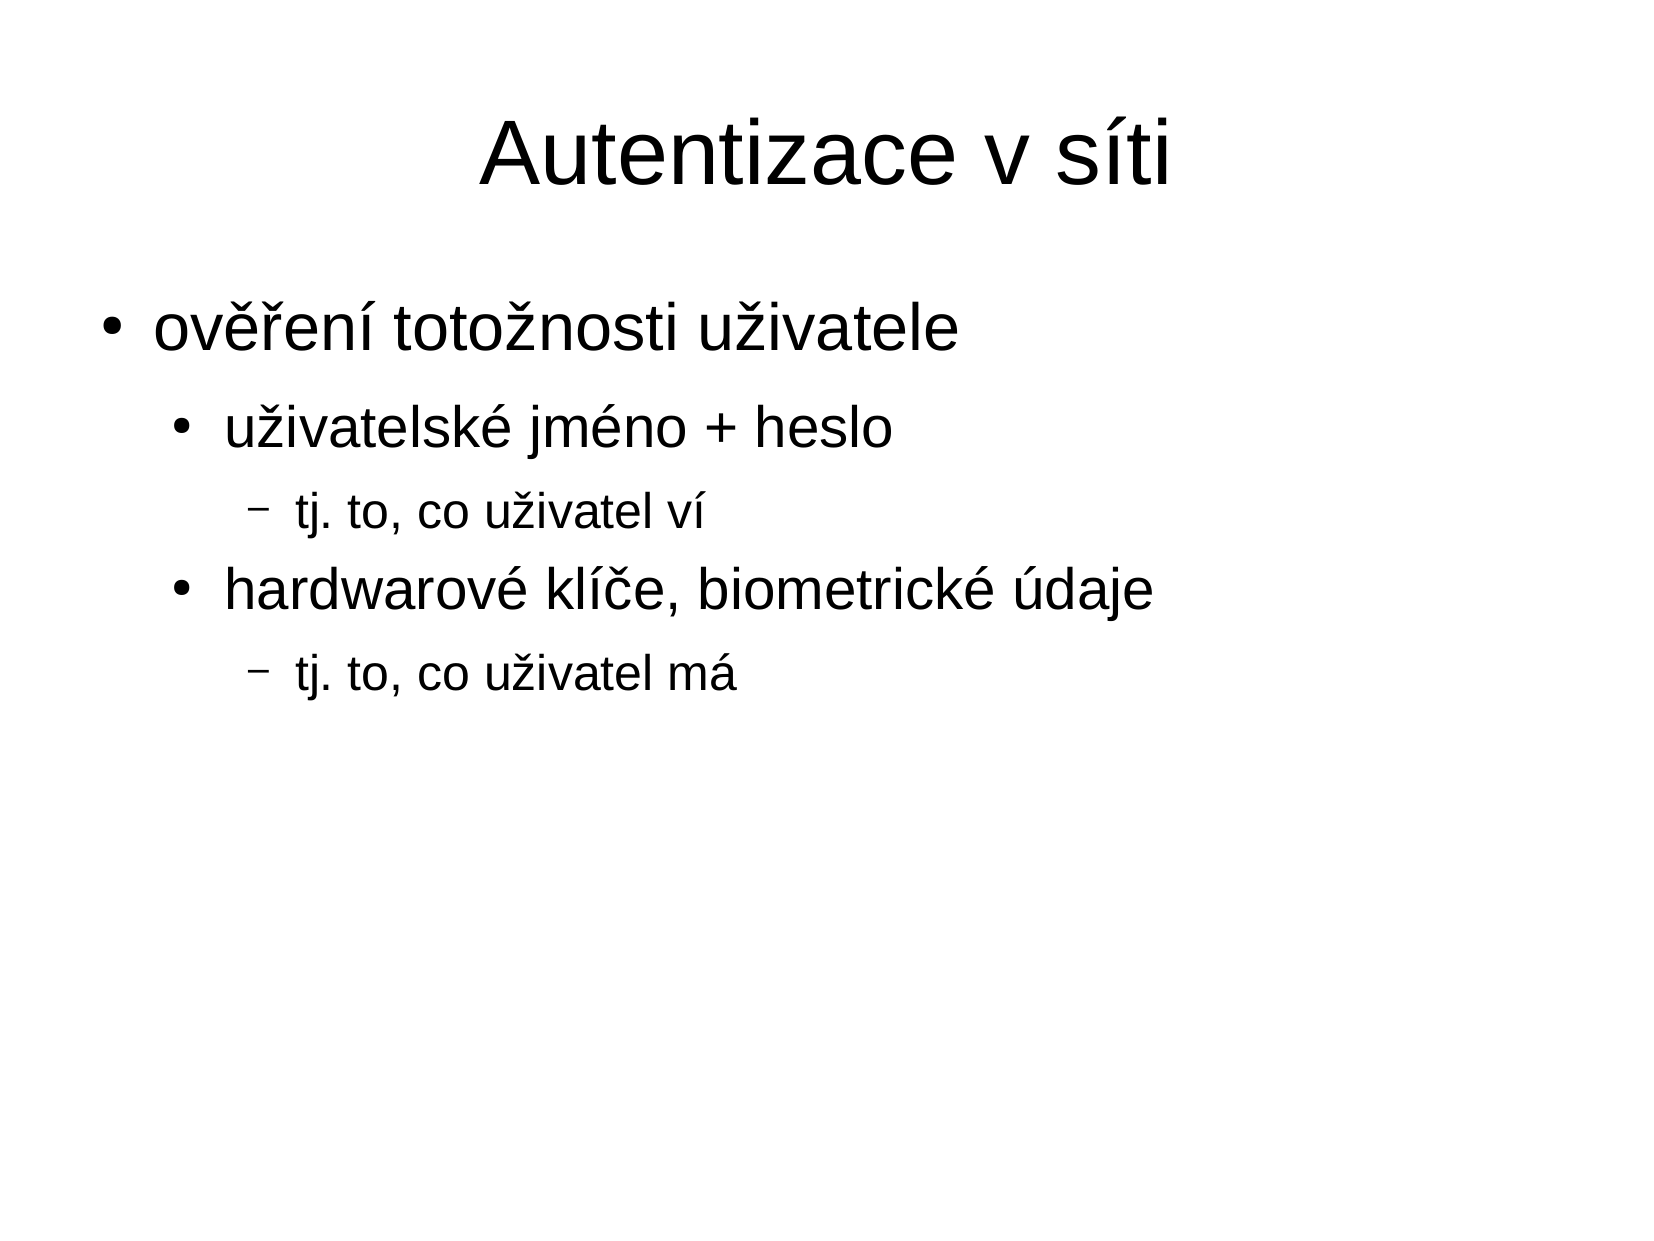

# Autentizace v síti
ověření totožnosti uživatele
uživatelské jméno + heslo
tj. to, co uživatel ví
hardwarové klíče, biometrické údaje
tj. to, co uživatel má